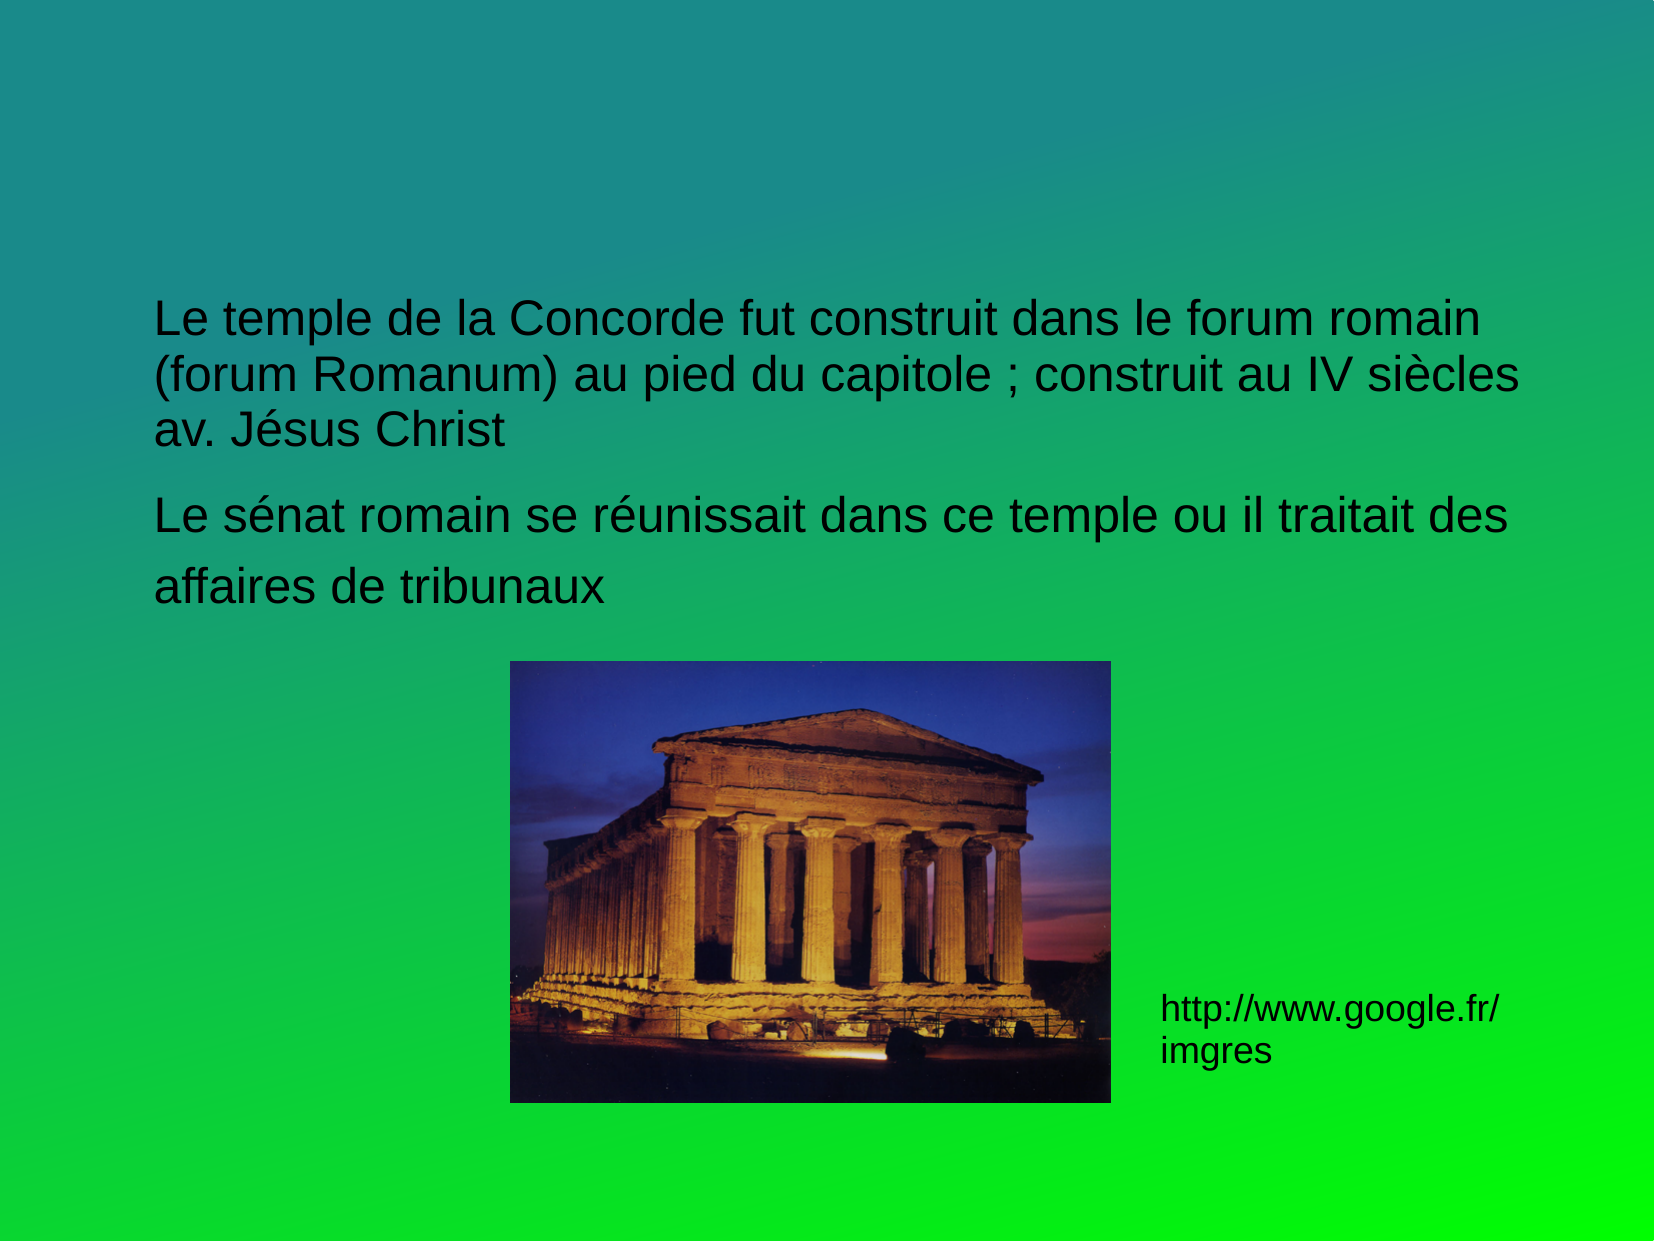

# Le temple de la Concorde fut construit dans le forum romain (forum Romanum) au pied du capitole ; construit au IV siècles av. Jésus Christ
Le sénat romain se réunissait dans ce temple ou il traitait des affaires de tribunaux
http://www.google.fr/imgres